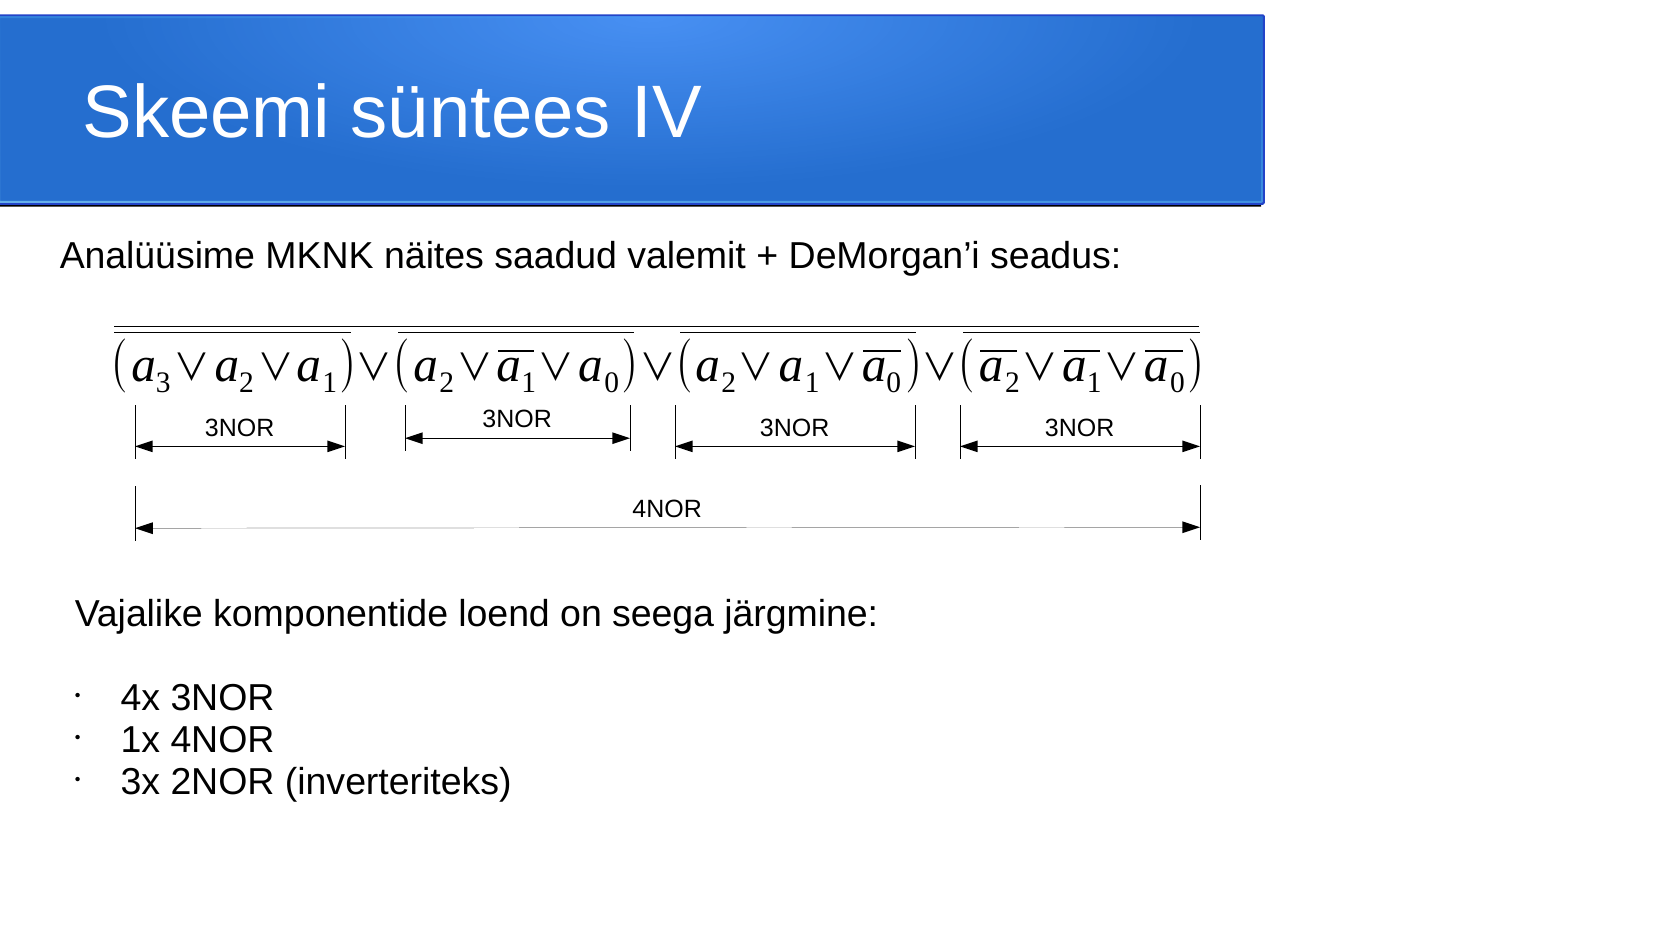

# Skeemi süntees IV
Analüüsime MKNK näites saadud valemit + DeMorgan’i seadus:
Vajalike komponentide loend on seega järgmine:
 4x 3NOR
 1x 4NOR
 3x 2NOR (inverteriteks)